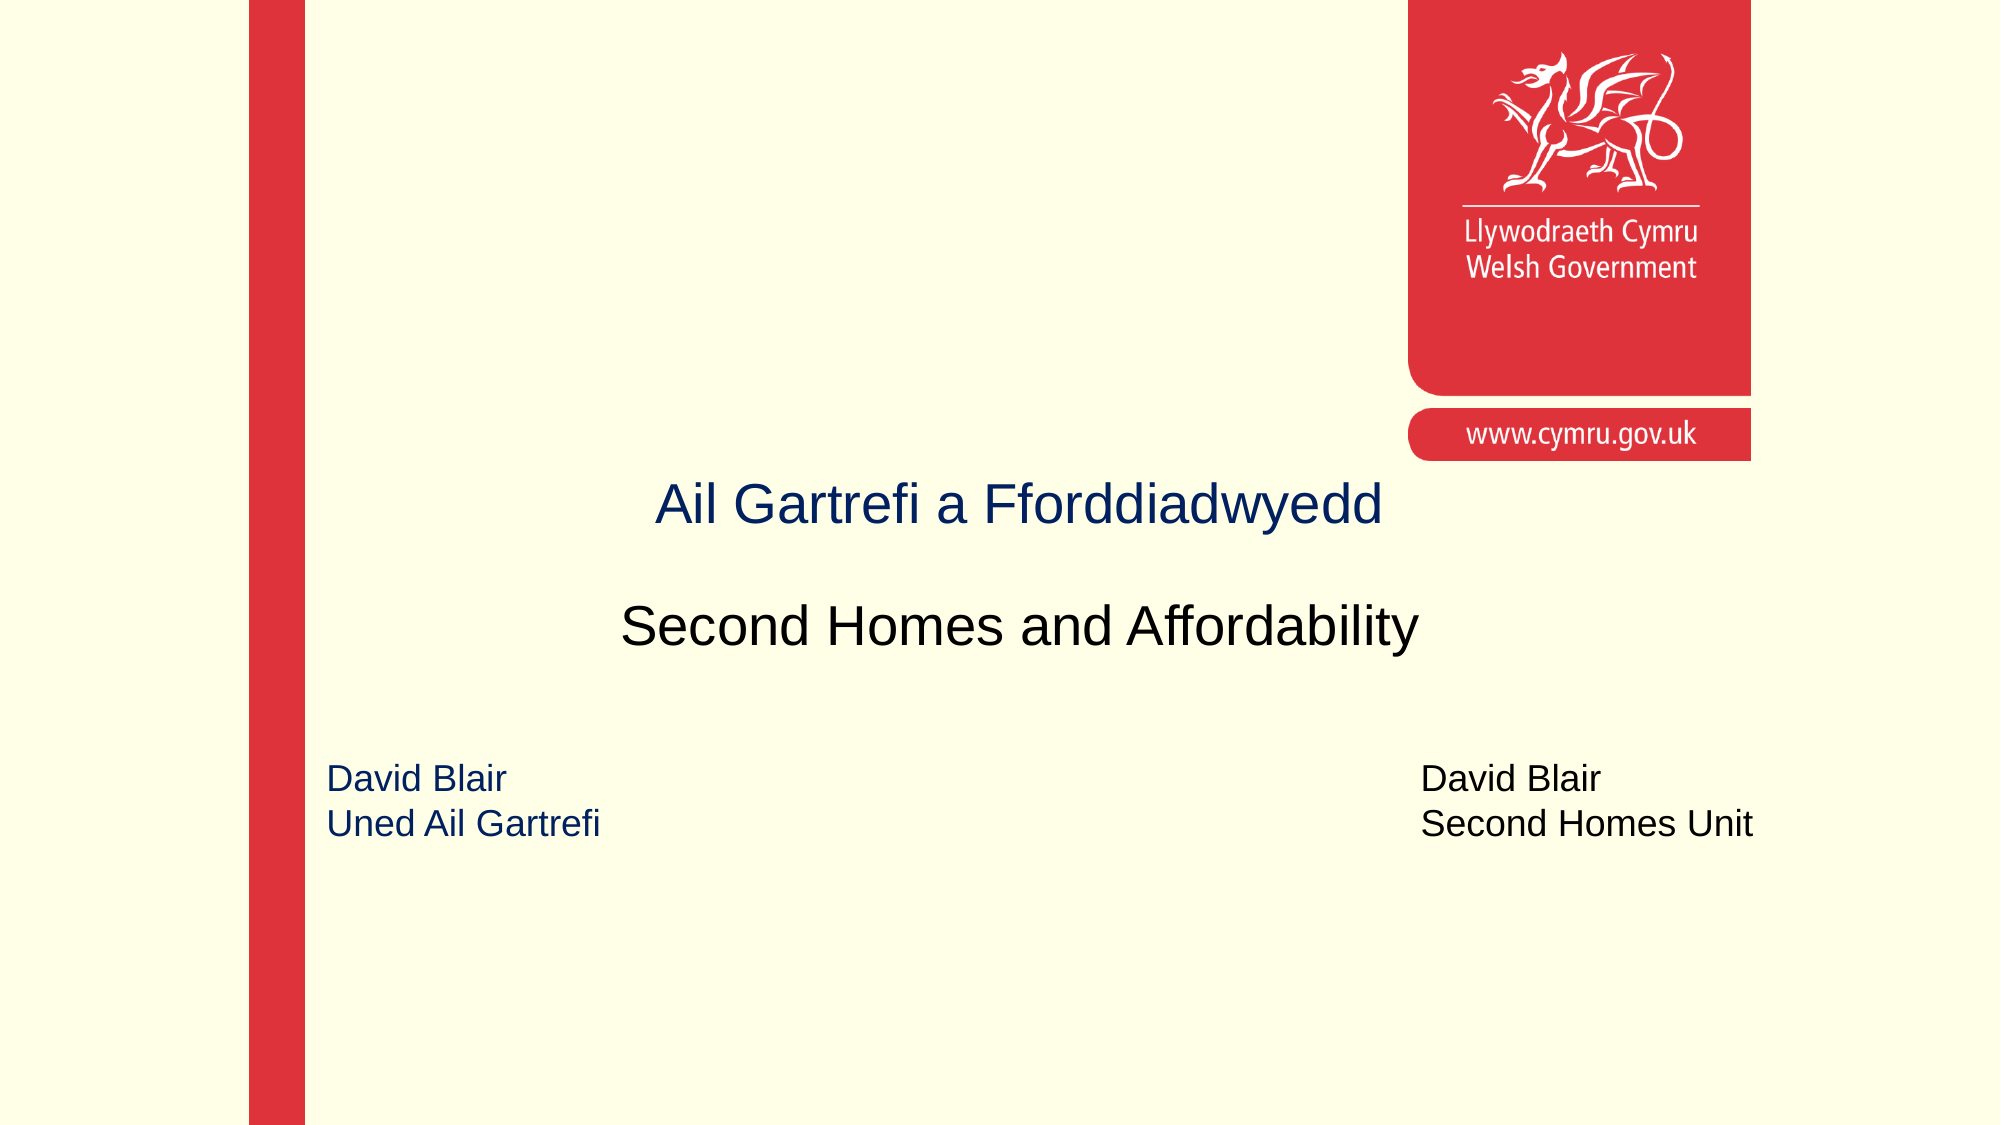

# Ail Gartrefi a Fforddiadwyedd Second Homes and Affordability
David Blair
Uned Ail Gartrefi
David Blair
Second Homes Unit